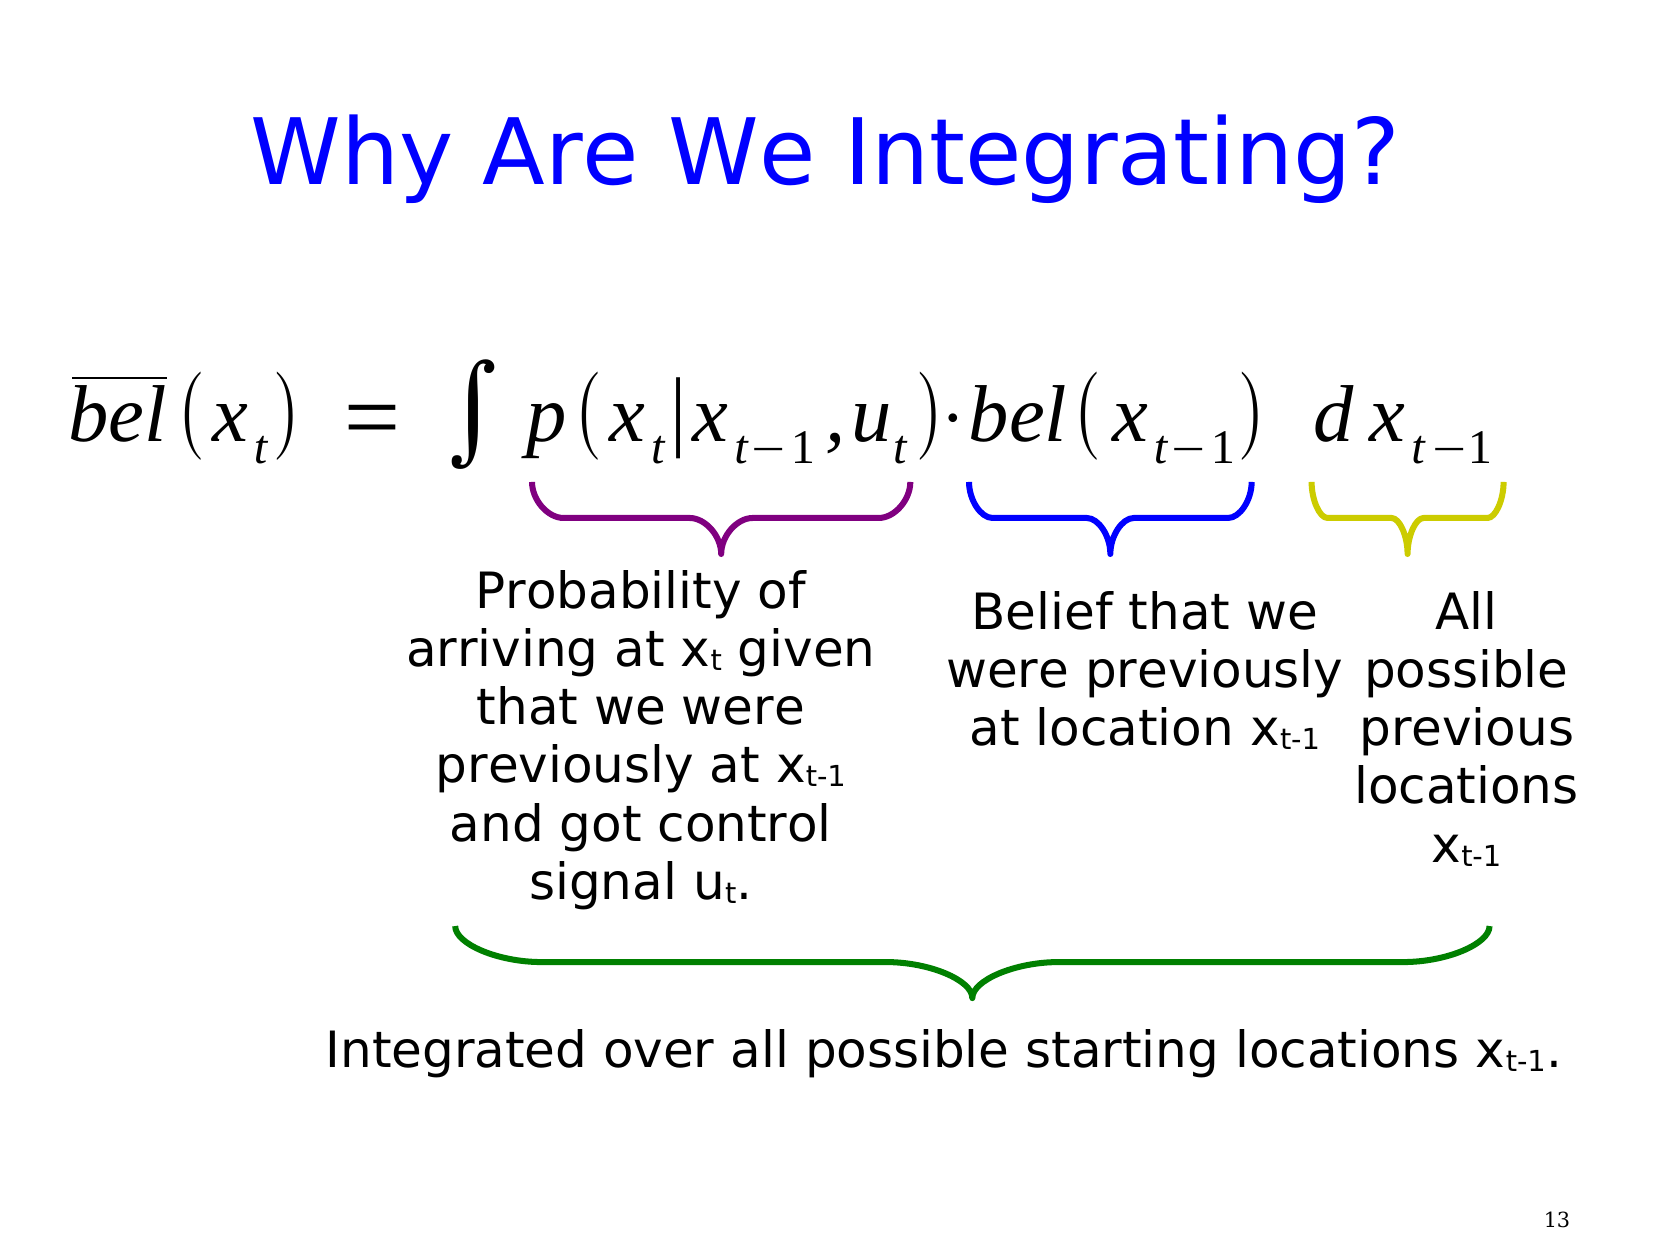

# Why Are We Integrating?
Probability of arriving at xt given that we were previously at xt-1 and got control signal ut.
Belief that we
were previously at location xt-1
All possible previous locations xt-1
Integrated over all possible starting locations xt-1.
13